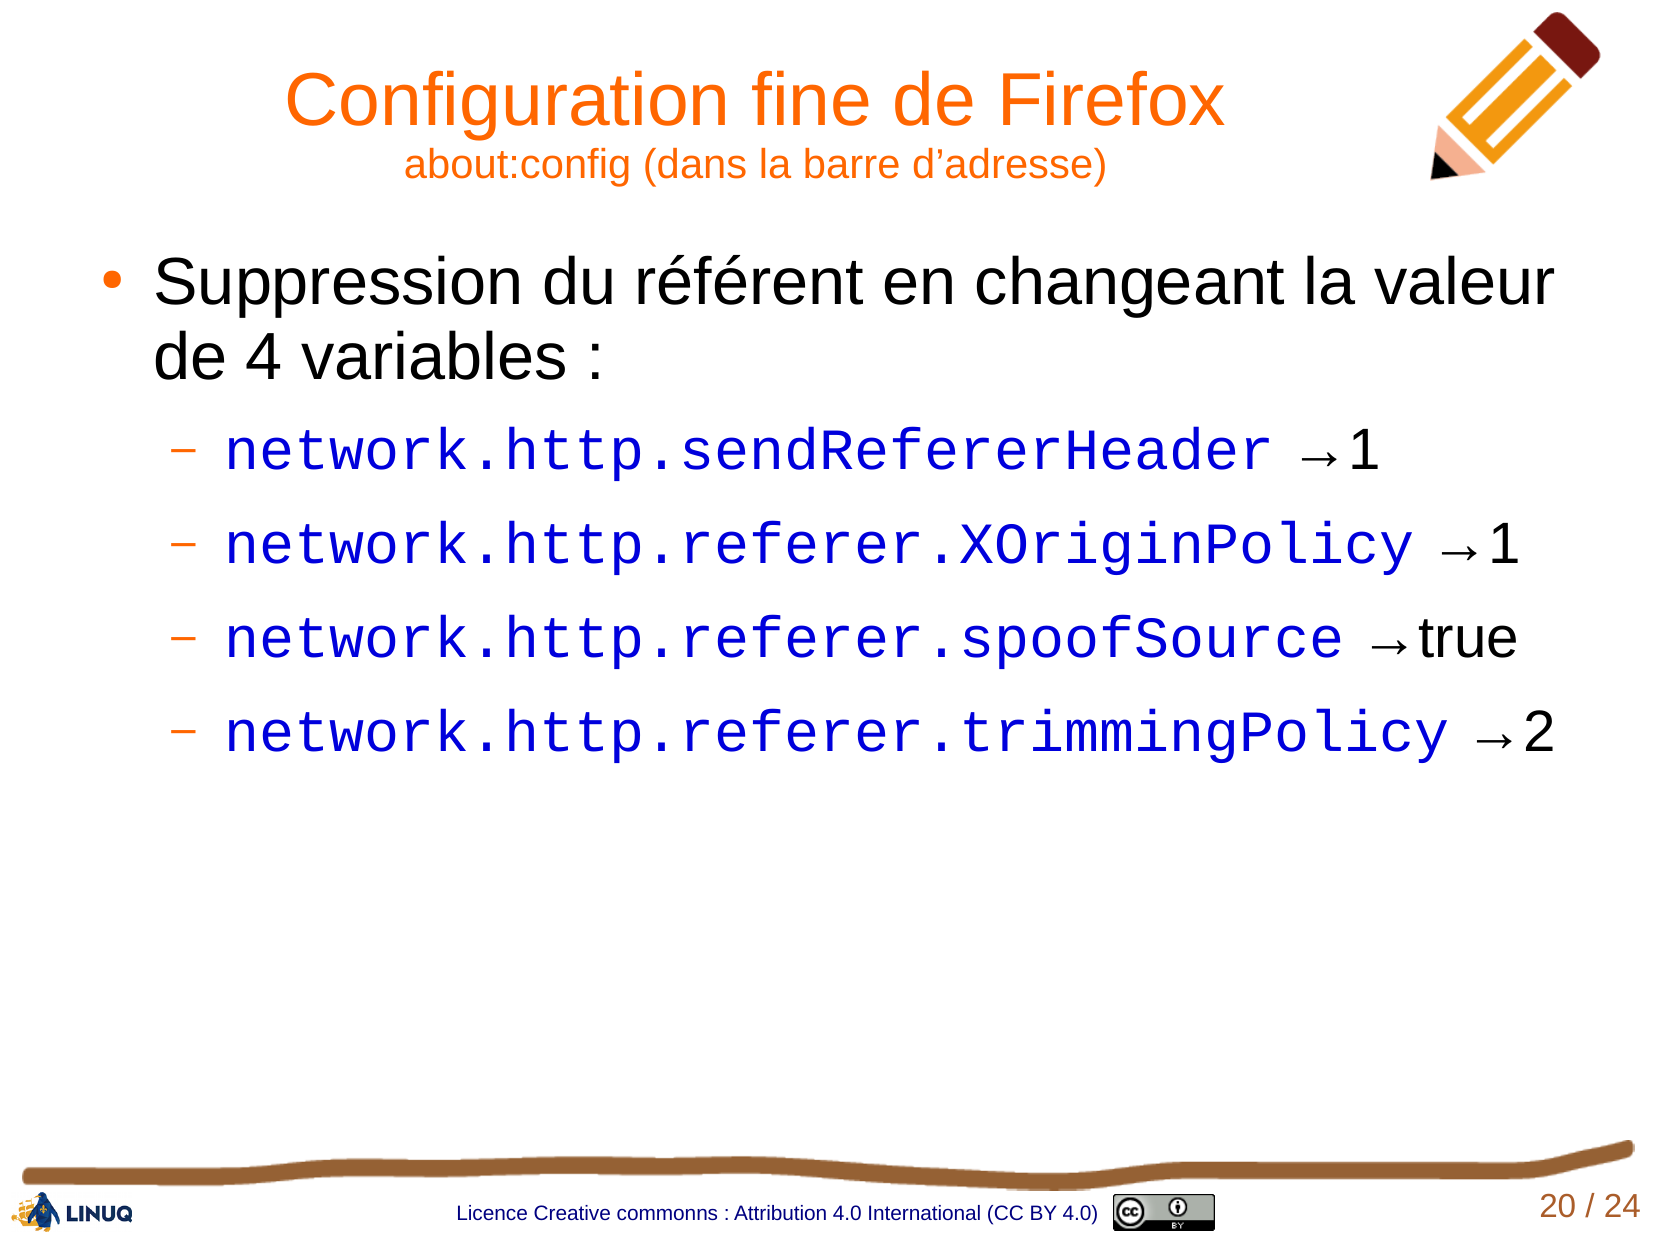

# Configuration fine de Firefox about:config (dans la barre d’adresse)
Suppression du référent en changeant la valeur de 4 variables :
network.http.sendRefererHeader →1
network.http.referer.XOriginPolicy →1
network.http.referer.spoofSource →true
network.http.referer.trimmingPolicy →2